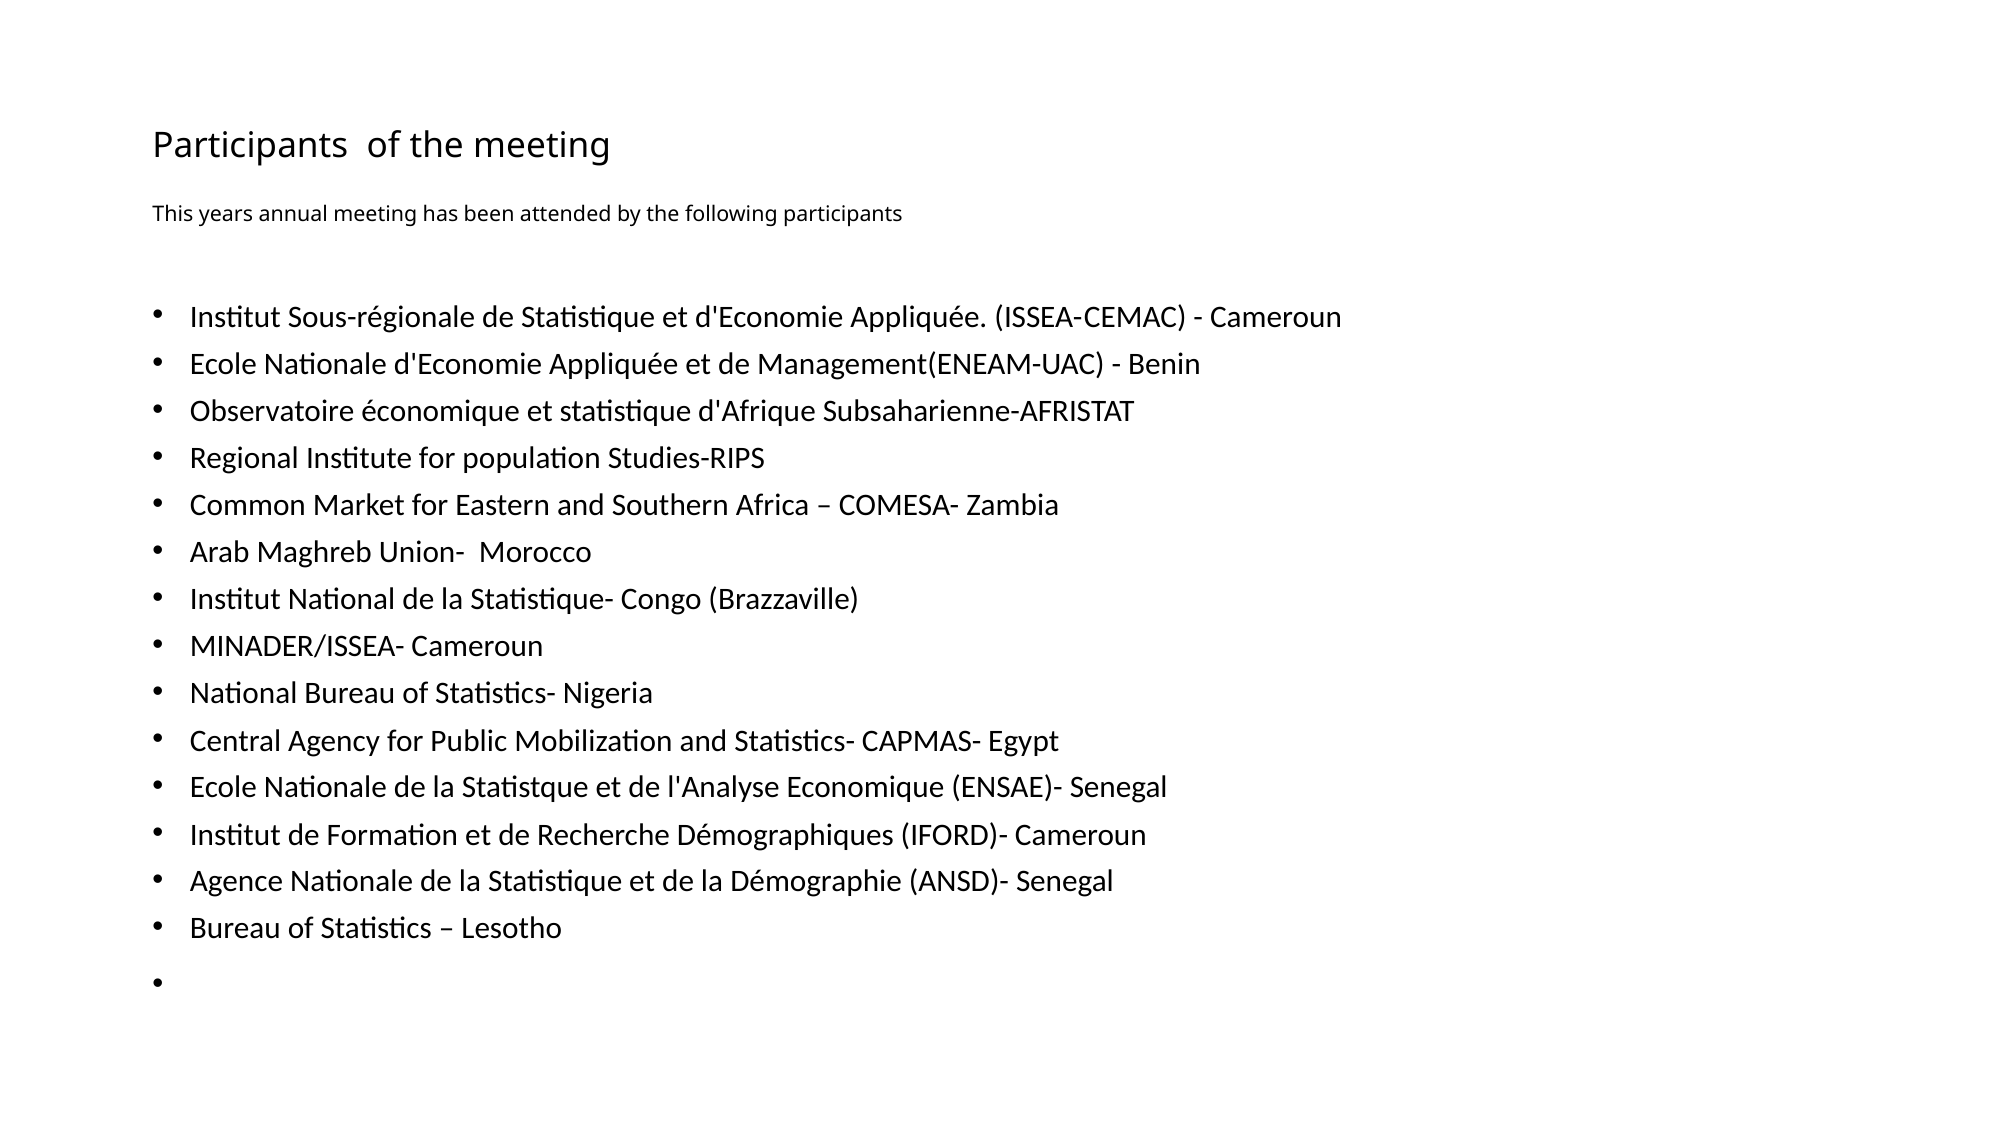

# Participants of the meeting This years annual meeting has been attended by the following participants
Institut Sous-régionale de Statistique et d'Economie Appliquée. (ISSEA-CEMAC) - Cameroun
Ecole Nationale d'Economie Appliquée et de Management(ENEAM-UAC) - Benin
Observatoire économique et statistique d'Afrique Subsaharienne-AFRISTAT
Regional Institute for population Studies-RIPS
Common Market for Eastern and Southern Africa – COMESA- Zambia
Arab Maghreb Union- Morocco
Institut National de la Statistique- Congo (Brazzaville)
MINADER/ISSEA- Cameroun
National Bureau of Statistics- Nigeria
Central Agency for Public Mobilization and Statistics- CAPMAS- Egypt
Ecole Nationale de la Statistque et de l'Analyse Economique (ENSAE)- Senegal
Institut de Formation et de Recherche Démographiques (IFORD)- Cameroun
Agence Nationale de la Statistique et de la Démographie (ANSD)- Senegal
Bureau of Statistics – Lesotho